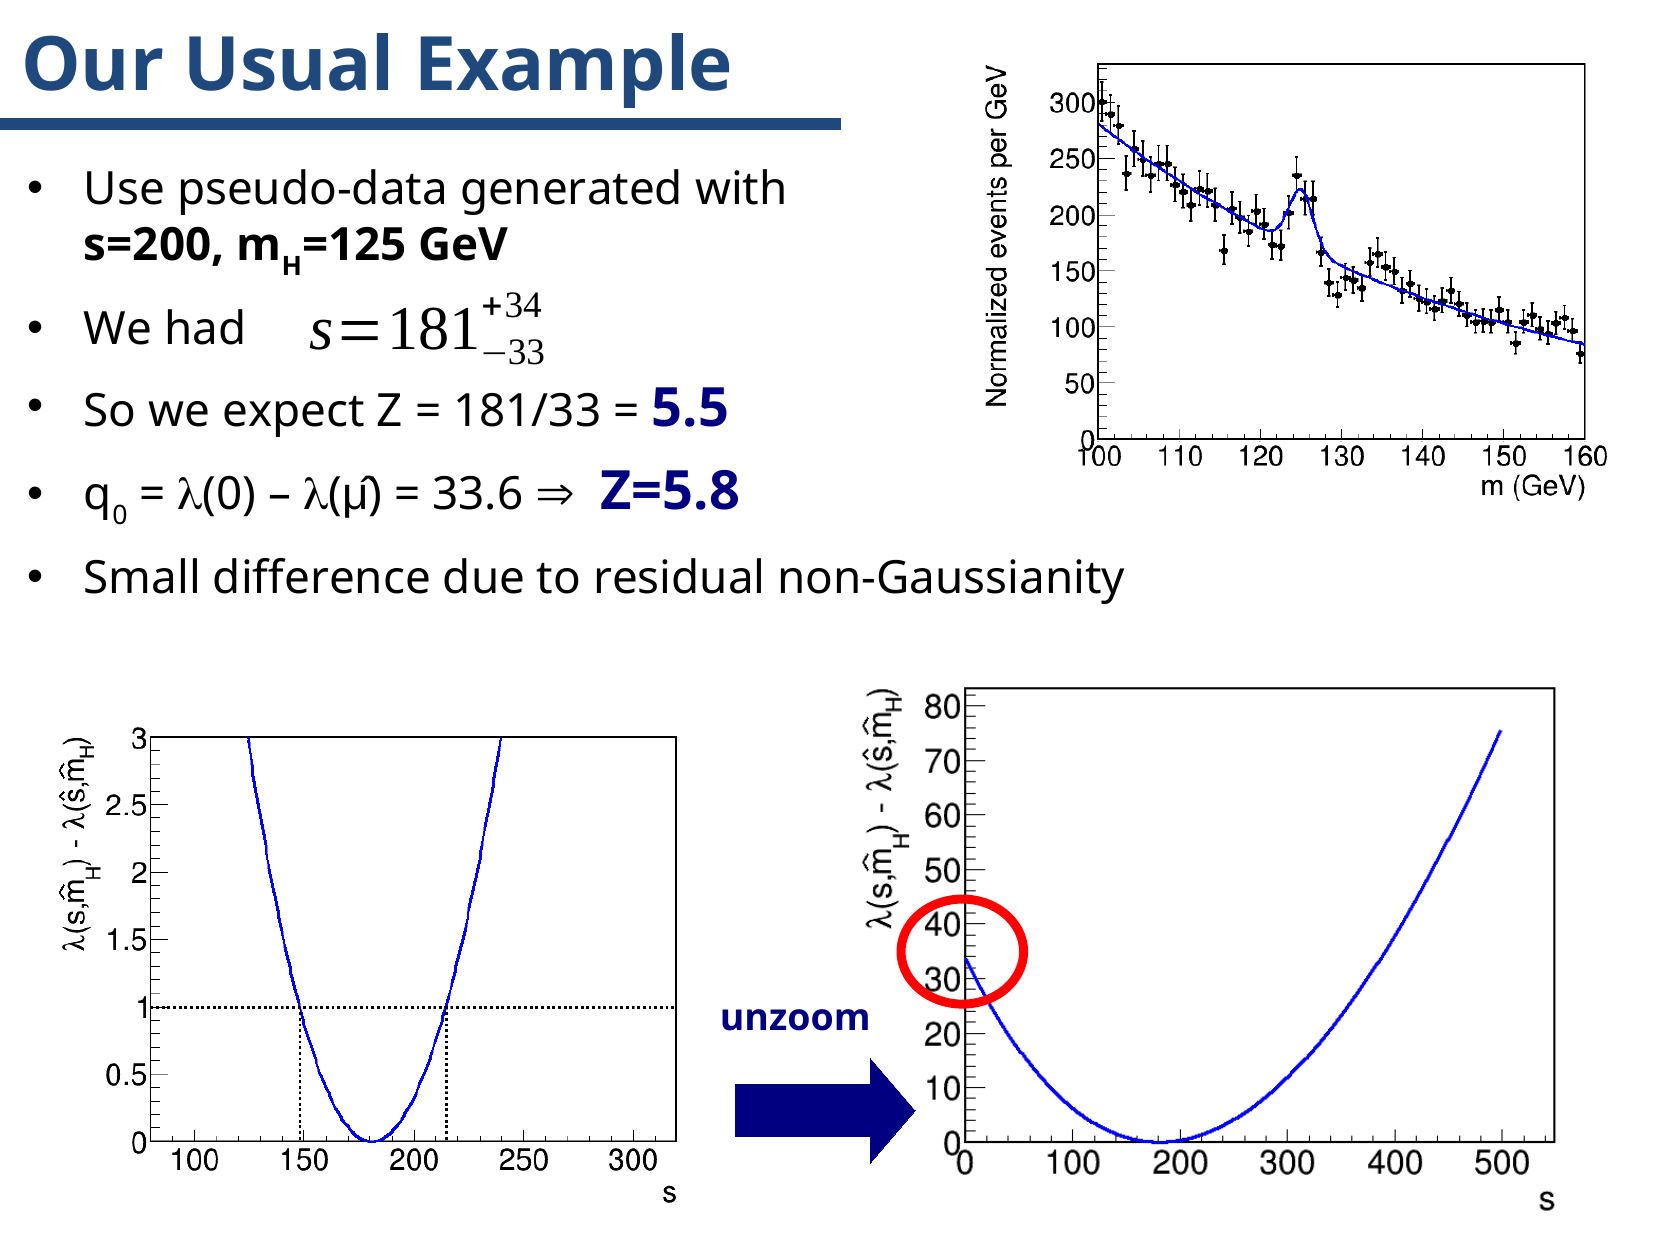

# Our Usual Example
Use pseudo-data generated with
s=200, mH=125 GeV
We had
So we expect Z = 181/33 = 5.5
q0 = l(0) – l(μ̂) = 33.6 Þ Z=5.8
Small difference due to residual non-Gaussianity
unzoom
23